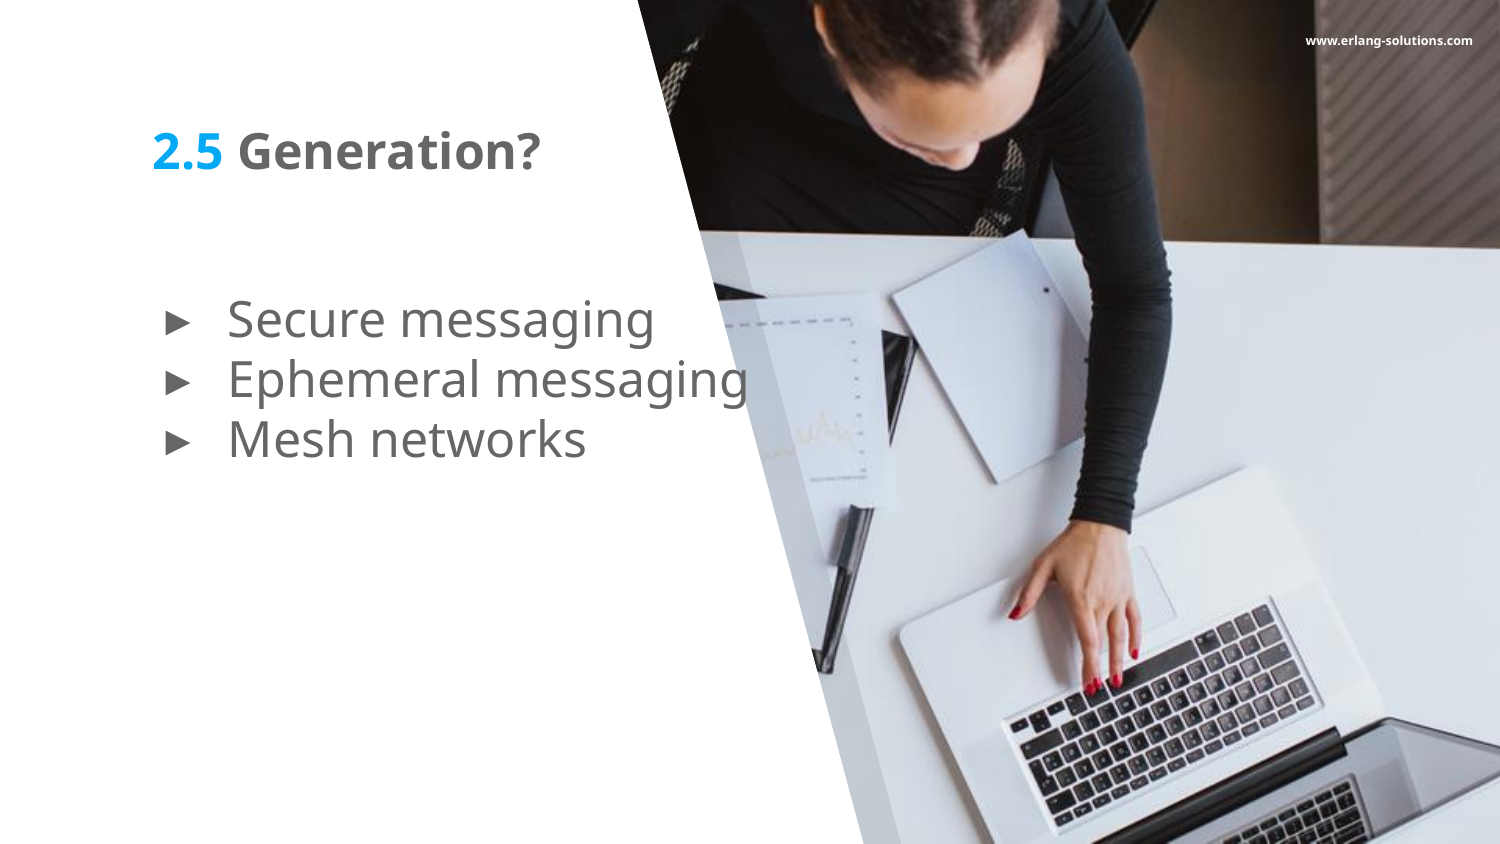

# 2.5 Generation?
Secure messaging
Ephemeral messaging
Mesh networks